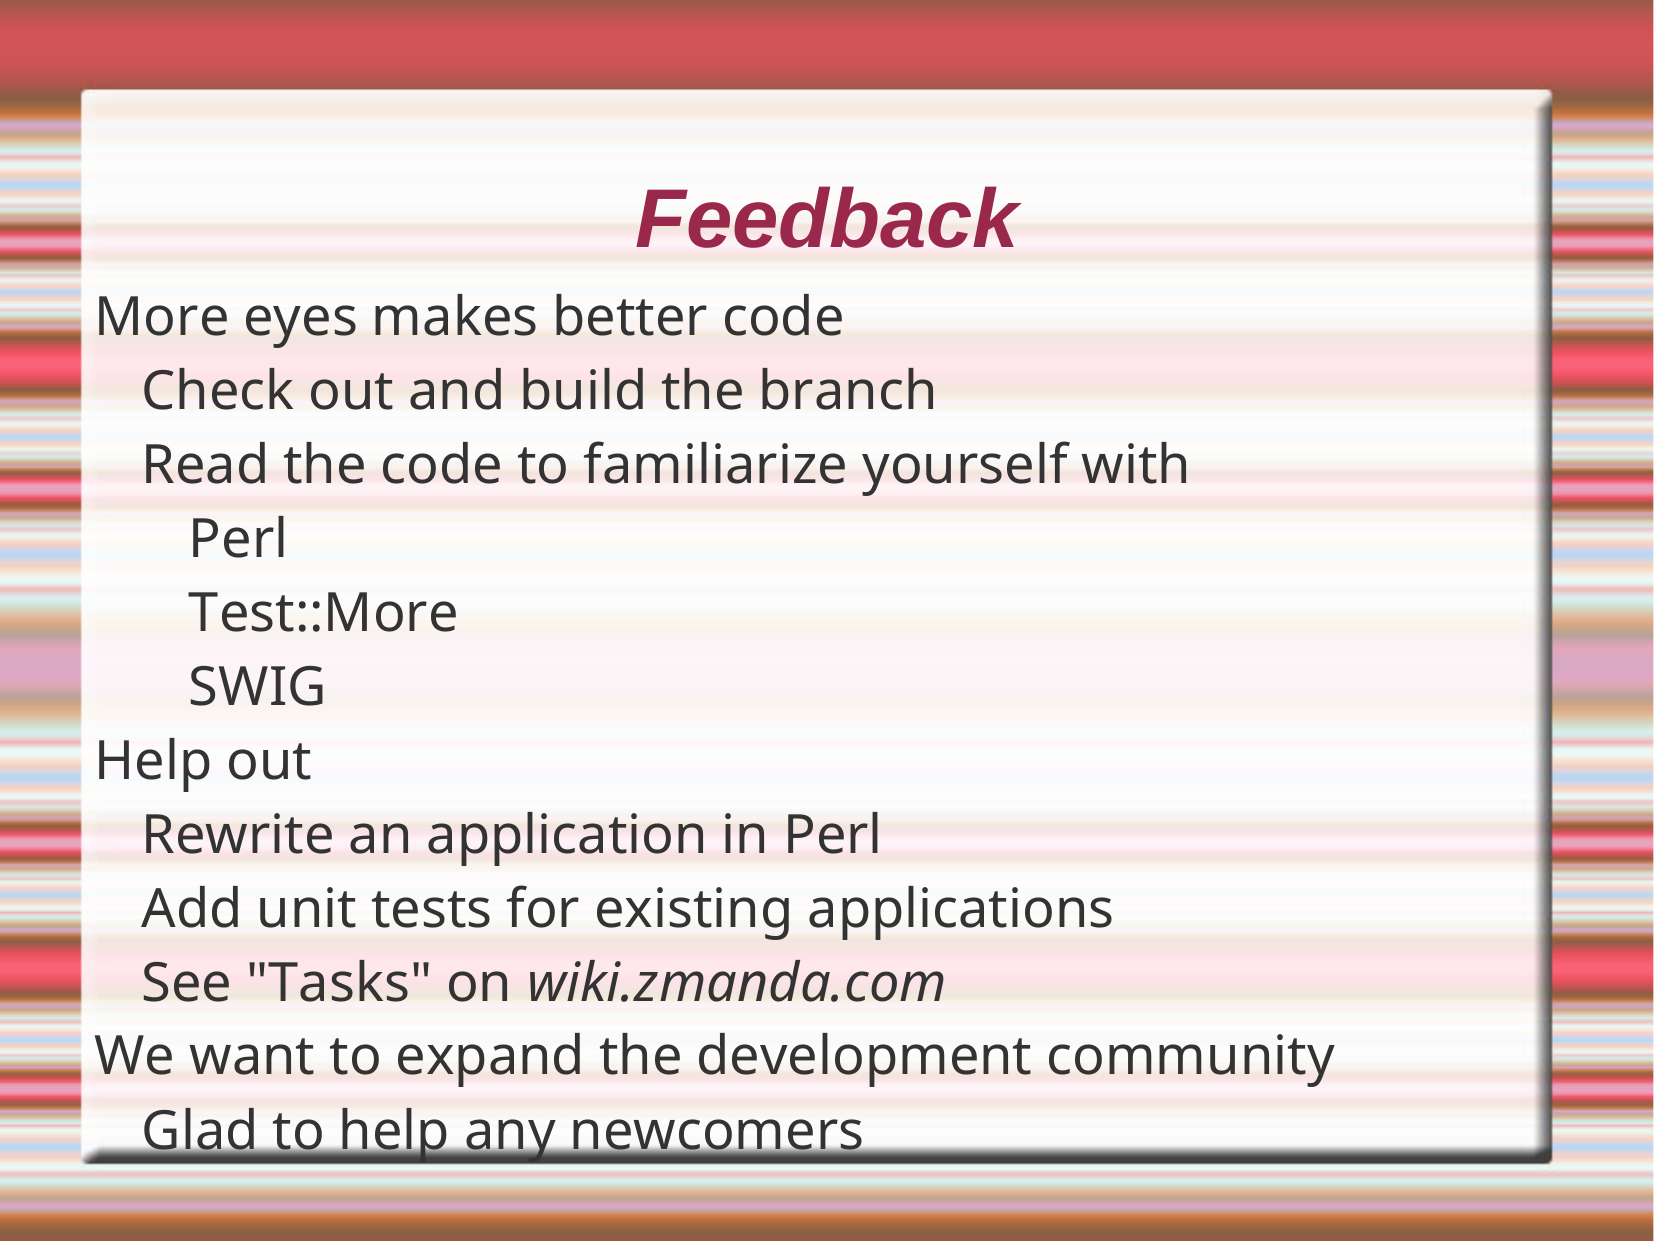

# Feedback
More eyes makes better code
Check out and build the branch
Read the code to familiarize yourself with
Perl
Test::More
SWIG
Help out
Rewrite an application in Perl
Add unit tests for existing applications
See "Tasks" on wiki.zmanda.com
We want to expand the development community
Glad to help any newcomers